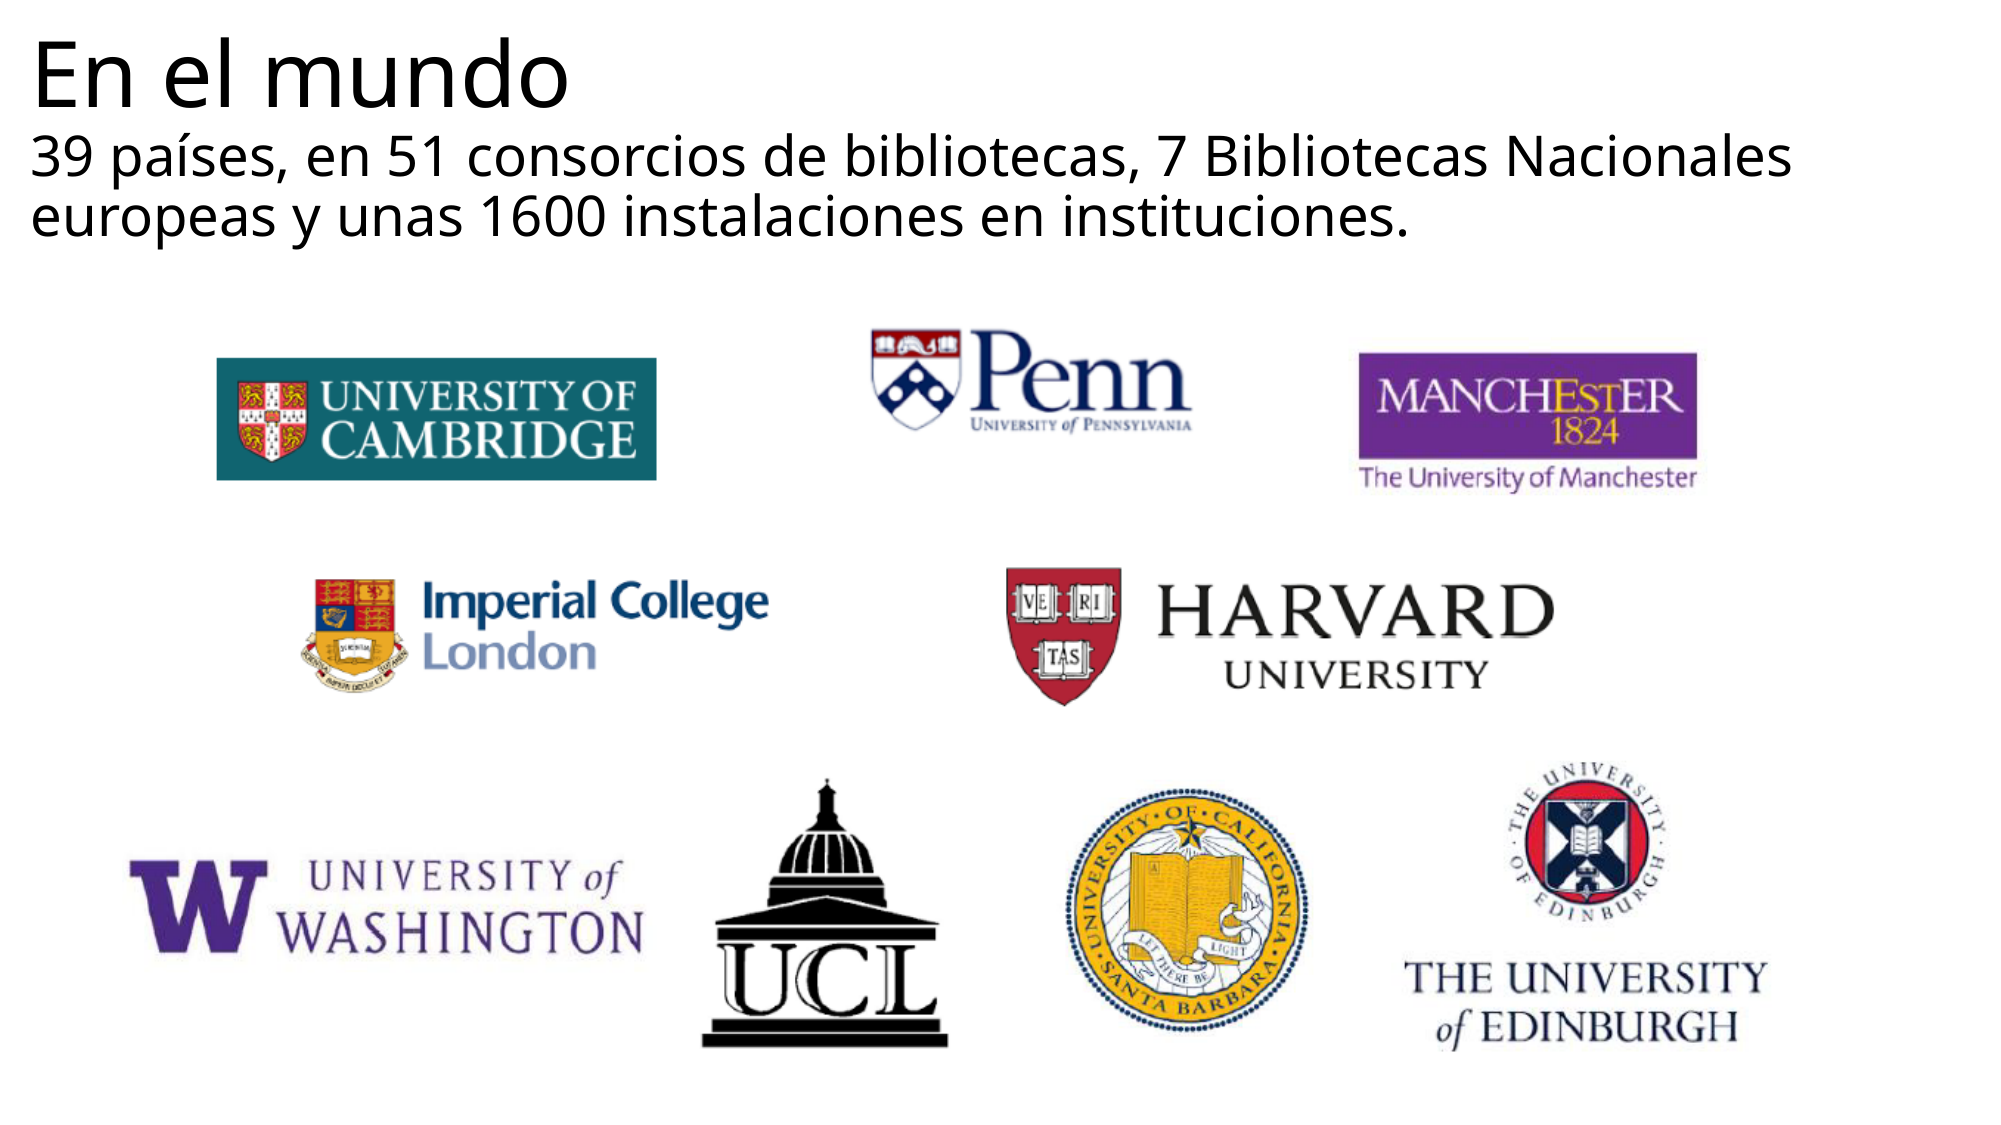

# En el mundo 39 países, en 51 consorcios de bibliotecas, 7 Bibliotecas Nacionales europeas y unas 1600 instalaciones en instituciones.